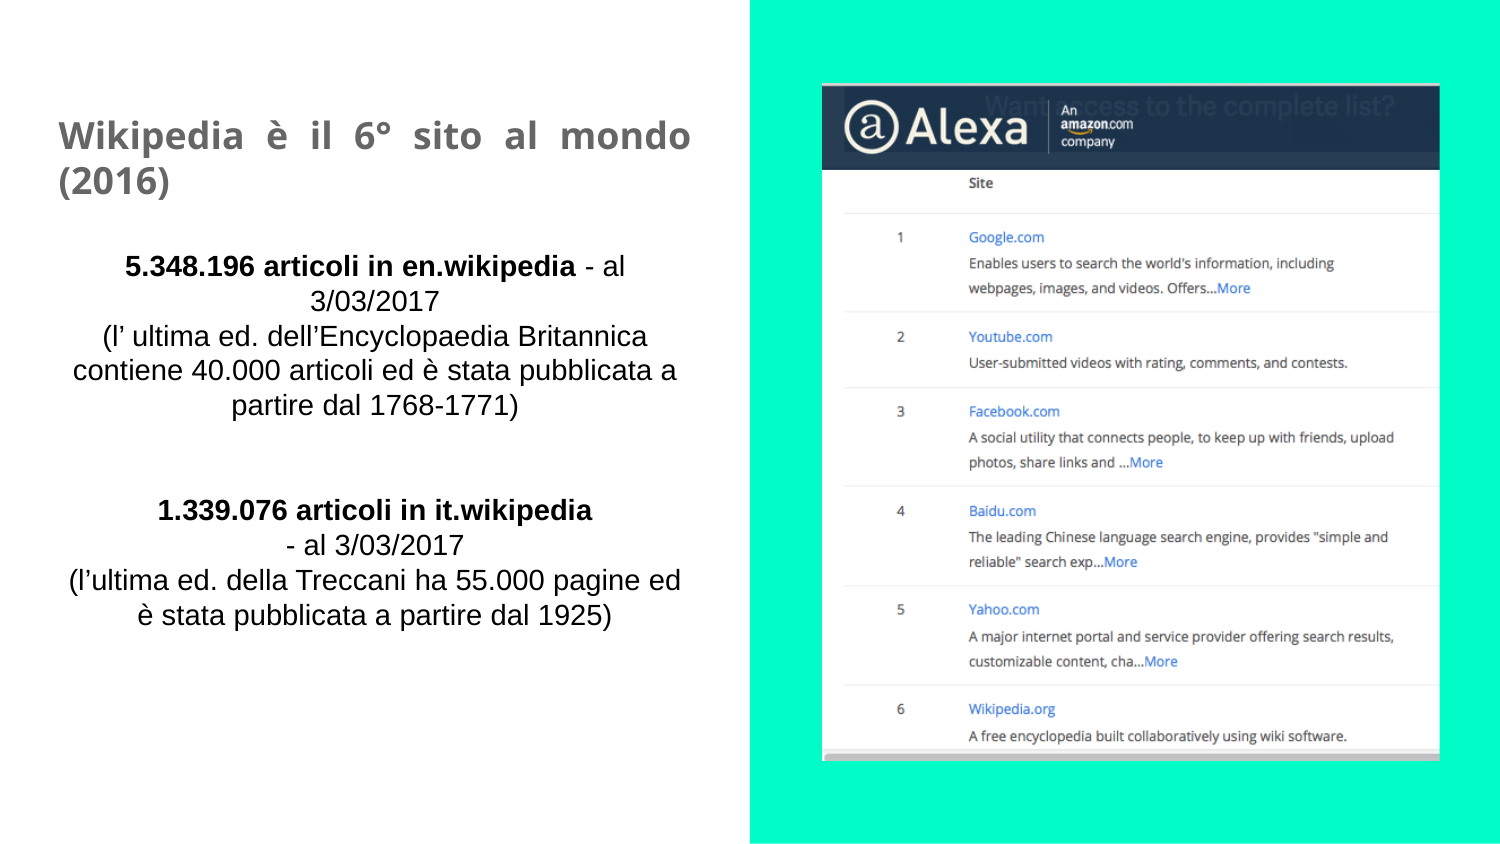

# Wikipedia è il 6° sito al mondo (2016)
5.348.196 articoli in en.wikipedia - al 3/03/2017
(l’ ultima ed. dell’Encyclopaedia Britannica contiene 40.000 articoli ed è stata pubblicata a partire dal 1768-1771)
1.339.076 articoli in it.wikipedia
- al 3/03/2017
(l’ultima ed. della Treccani ha 55.000 pagine ed è stata pubblicata a partire dal 1925)